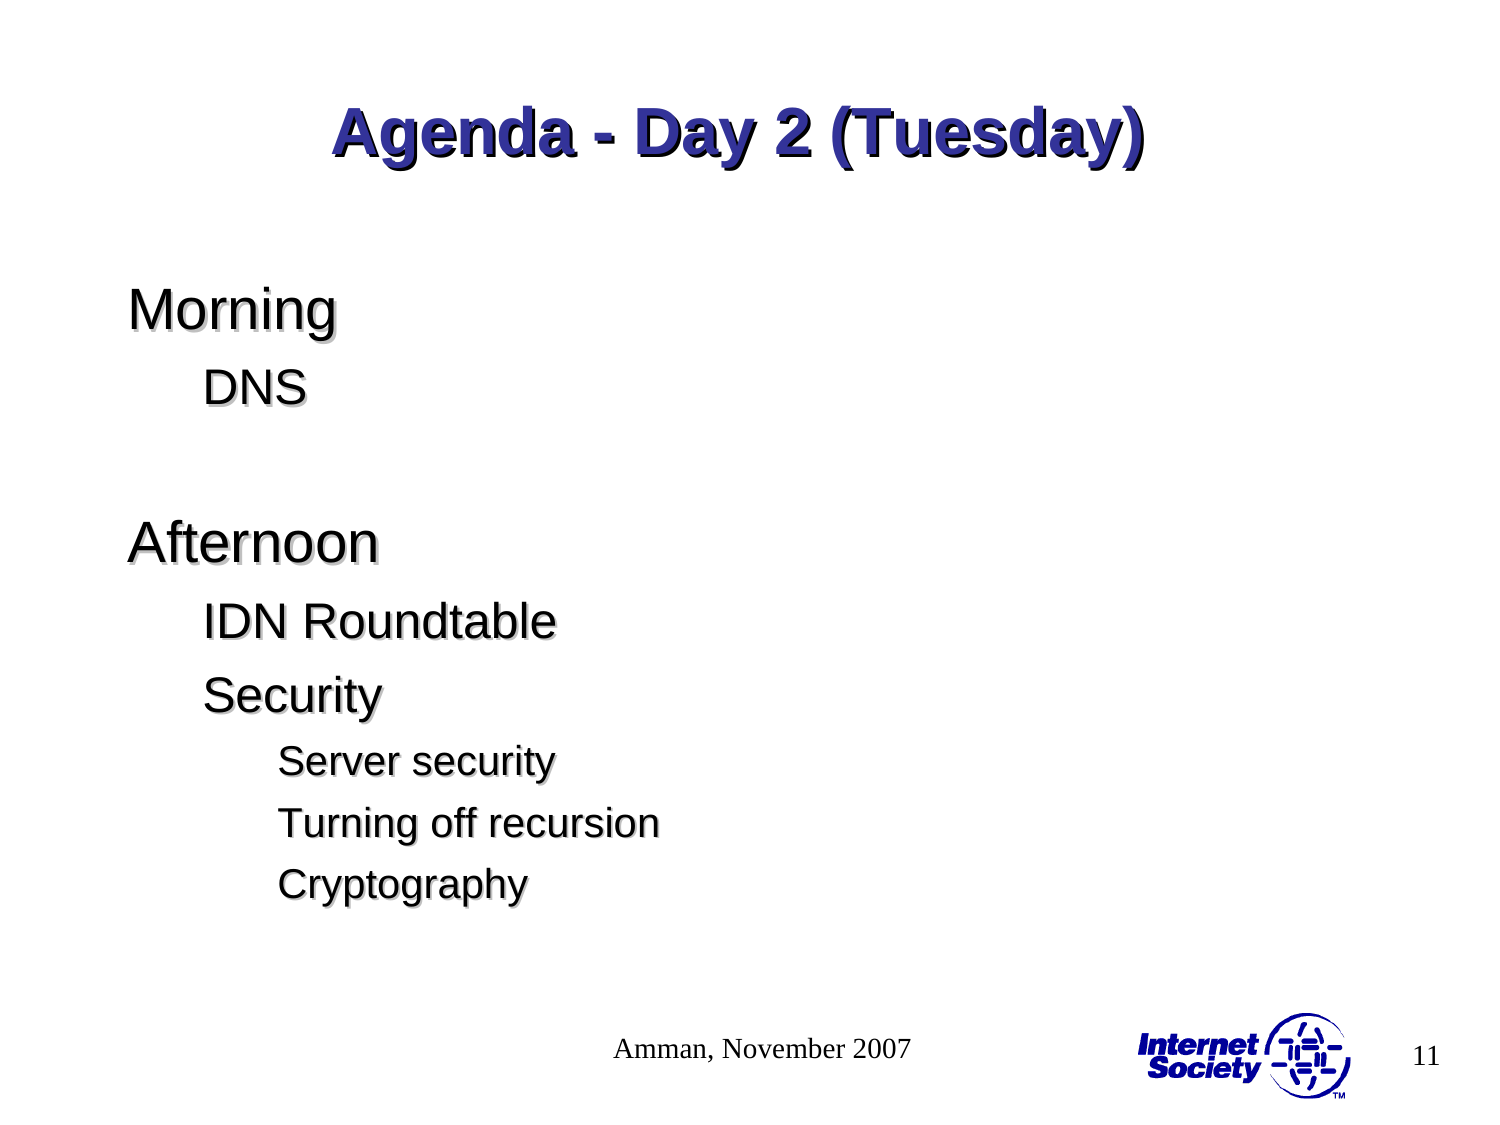

# Agenda - Day 2 (Tuesday)
Morning
DNS
Afternoon
IDN Roundtable
Security
Server security
Turning off recursion
Cryptography